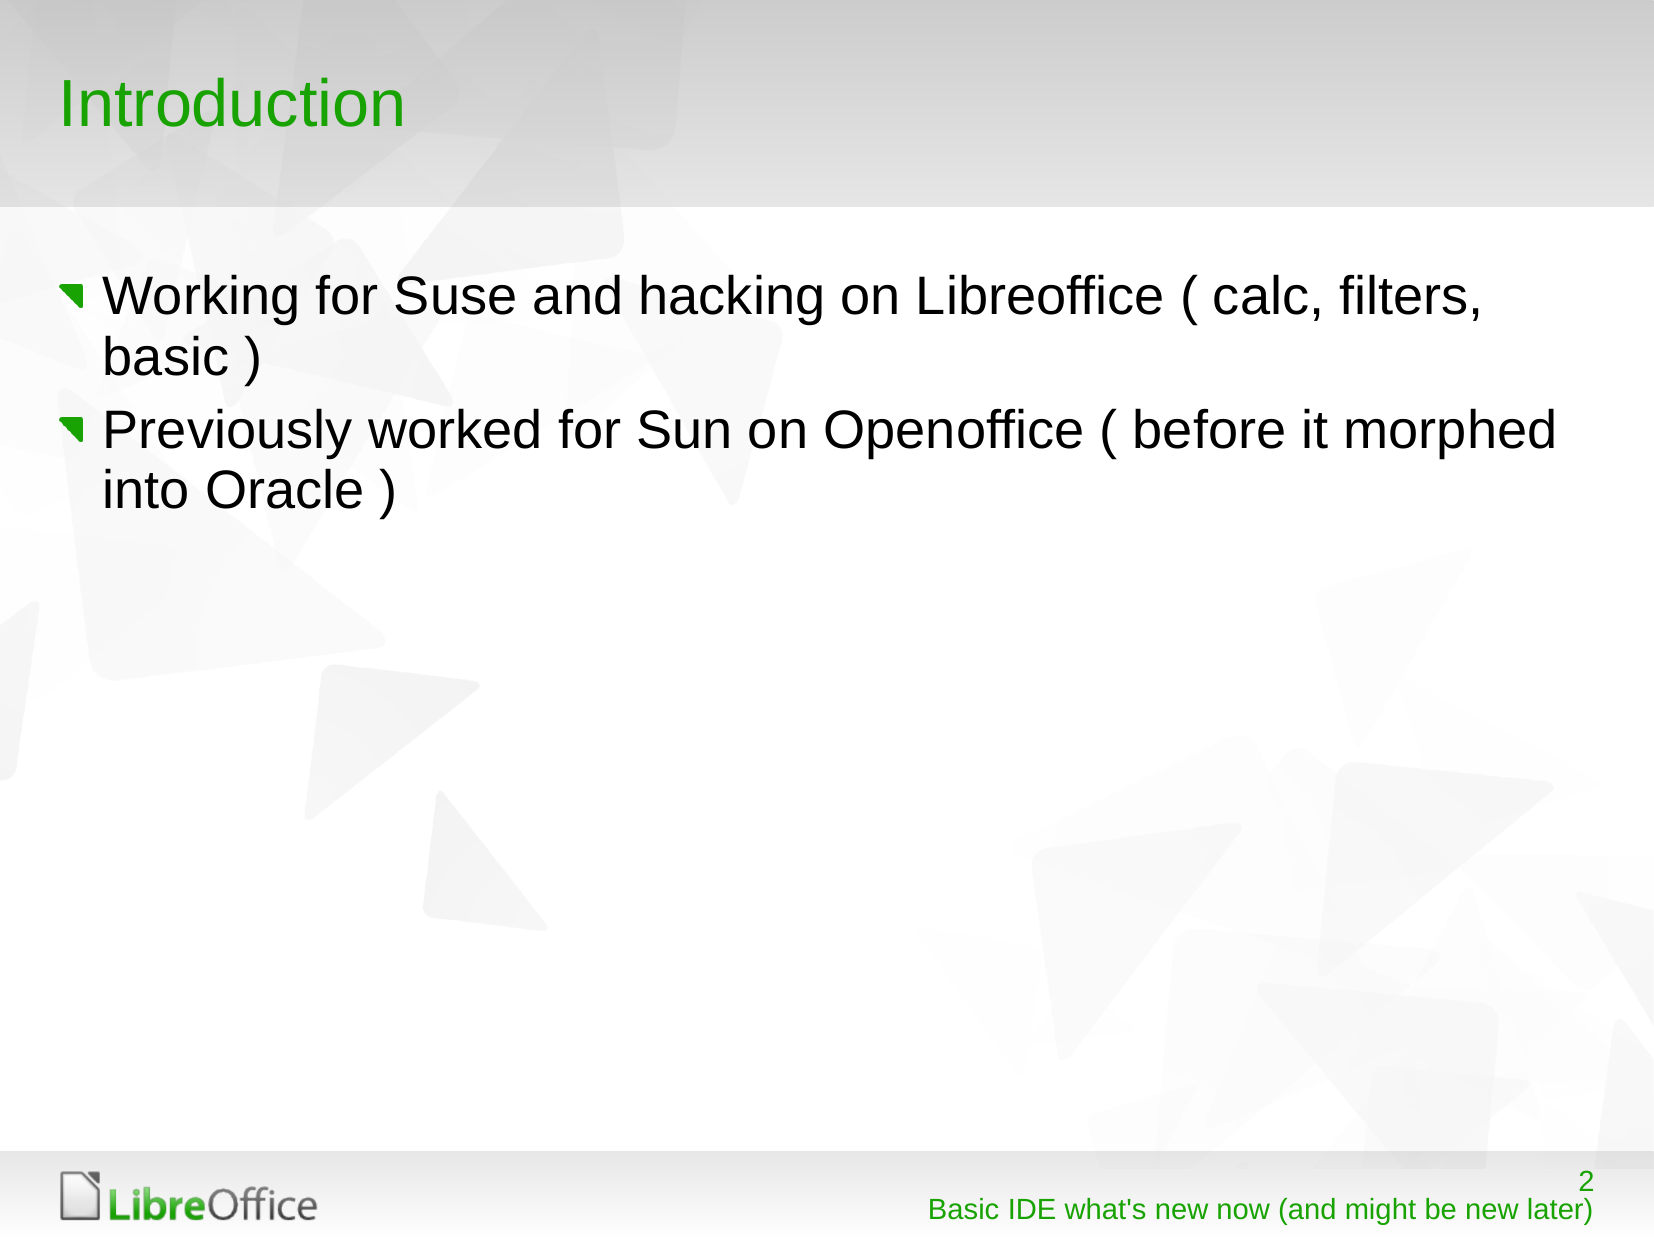

# Introduction
Working for Suse and hacking on Libreoffice ( calc, filters, basic )
Previously worked for Sun on Openoffice ( before it morphed into Oracle )
2
Basic IDE what's new now (and might be new later)